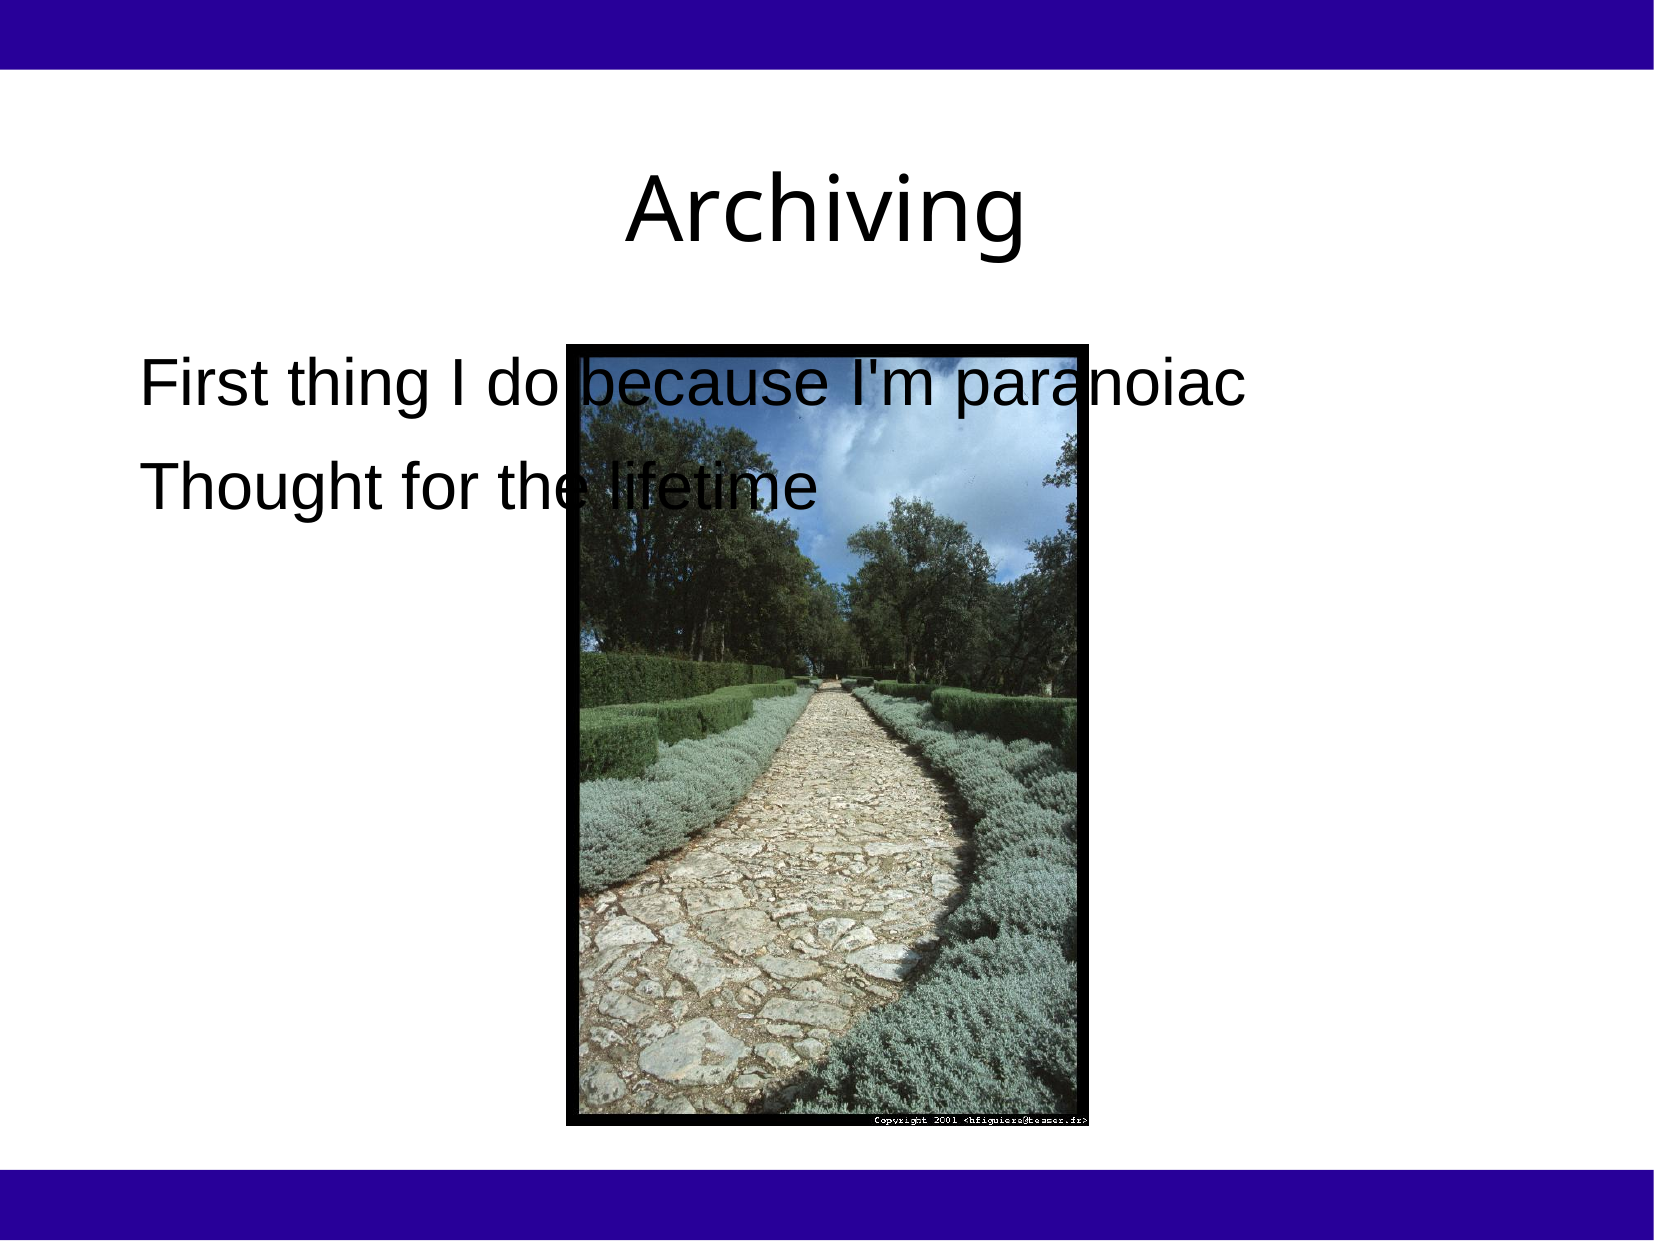

# Archiving
First thing I do because I'm paranoiac
Thought for the lifetime